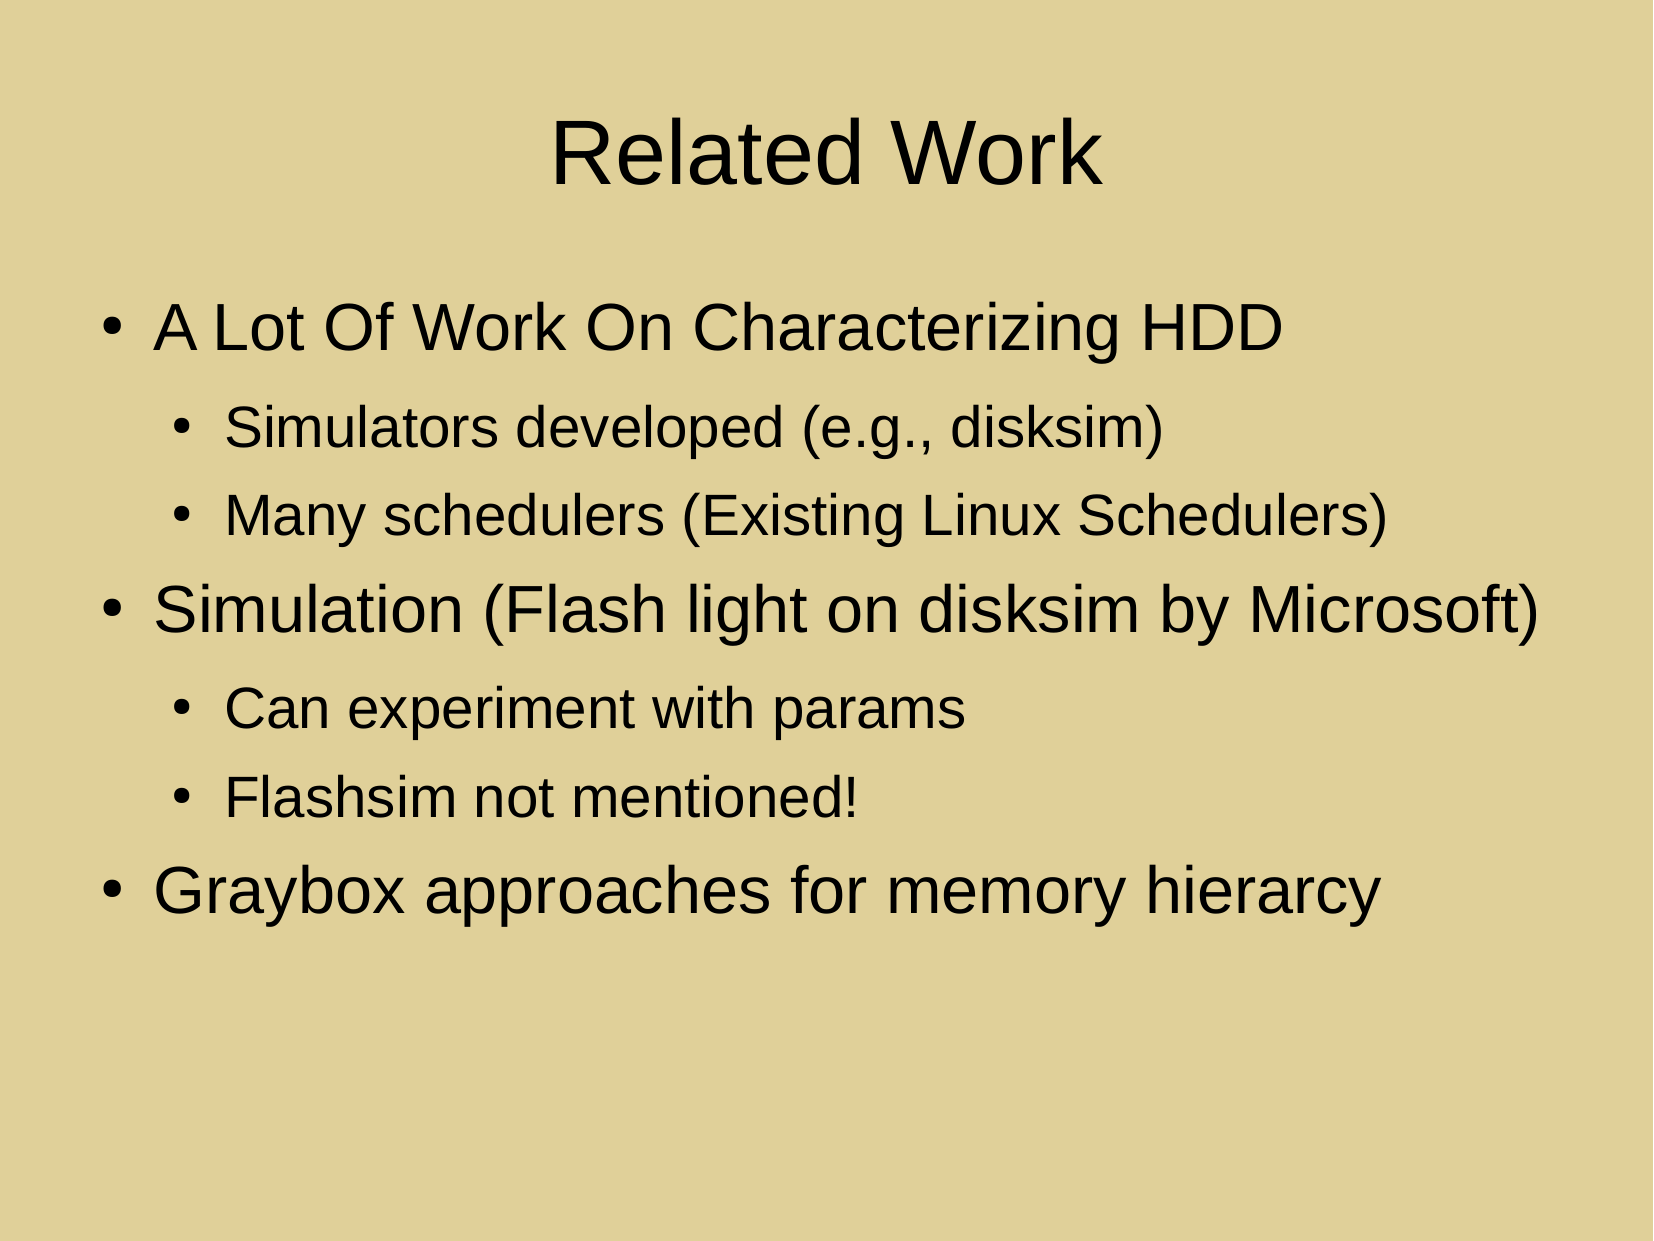

# Related Work
A Lot Of Work On Characterizing HDD
Simulators developed (e.g., disksim)
Many schedulers (Existing Linux Schedulers)
Simulation (Flash light on disksim by Microsoft)
Can experiment with params
Flashsim not mentioned!
Graybox approaches for memory hierarcy